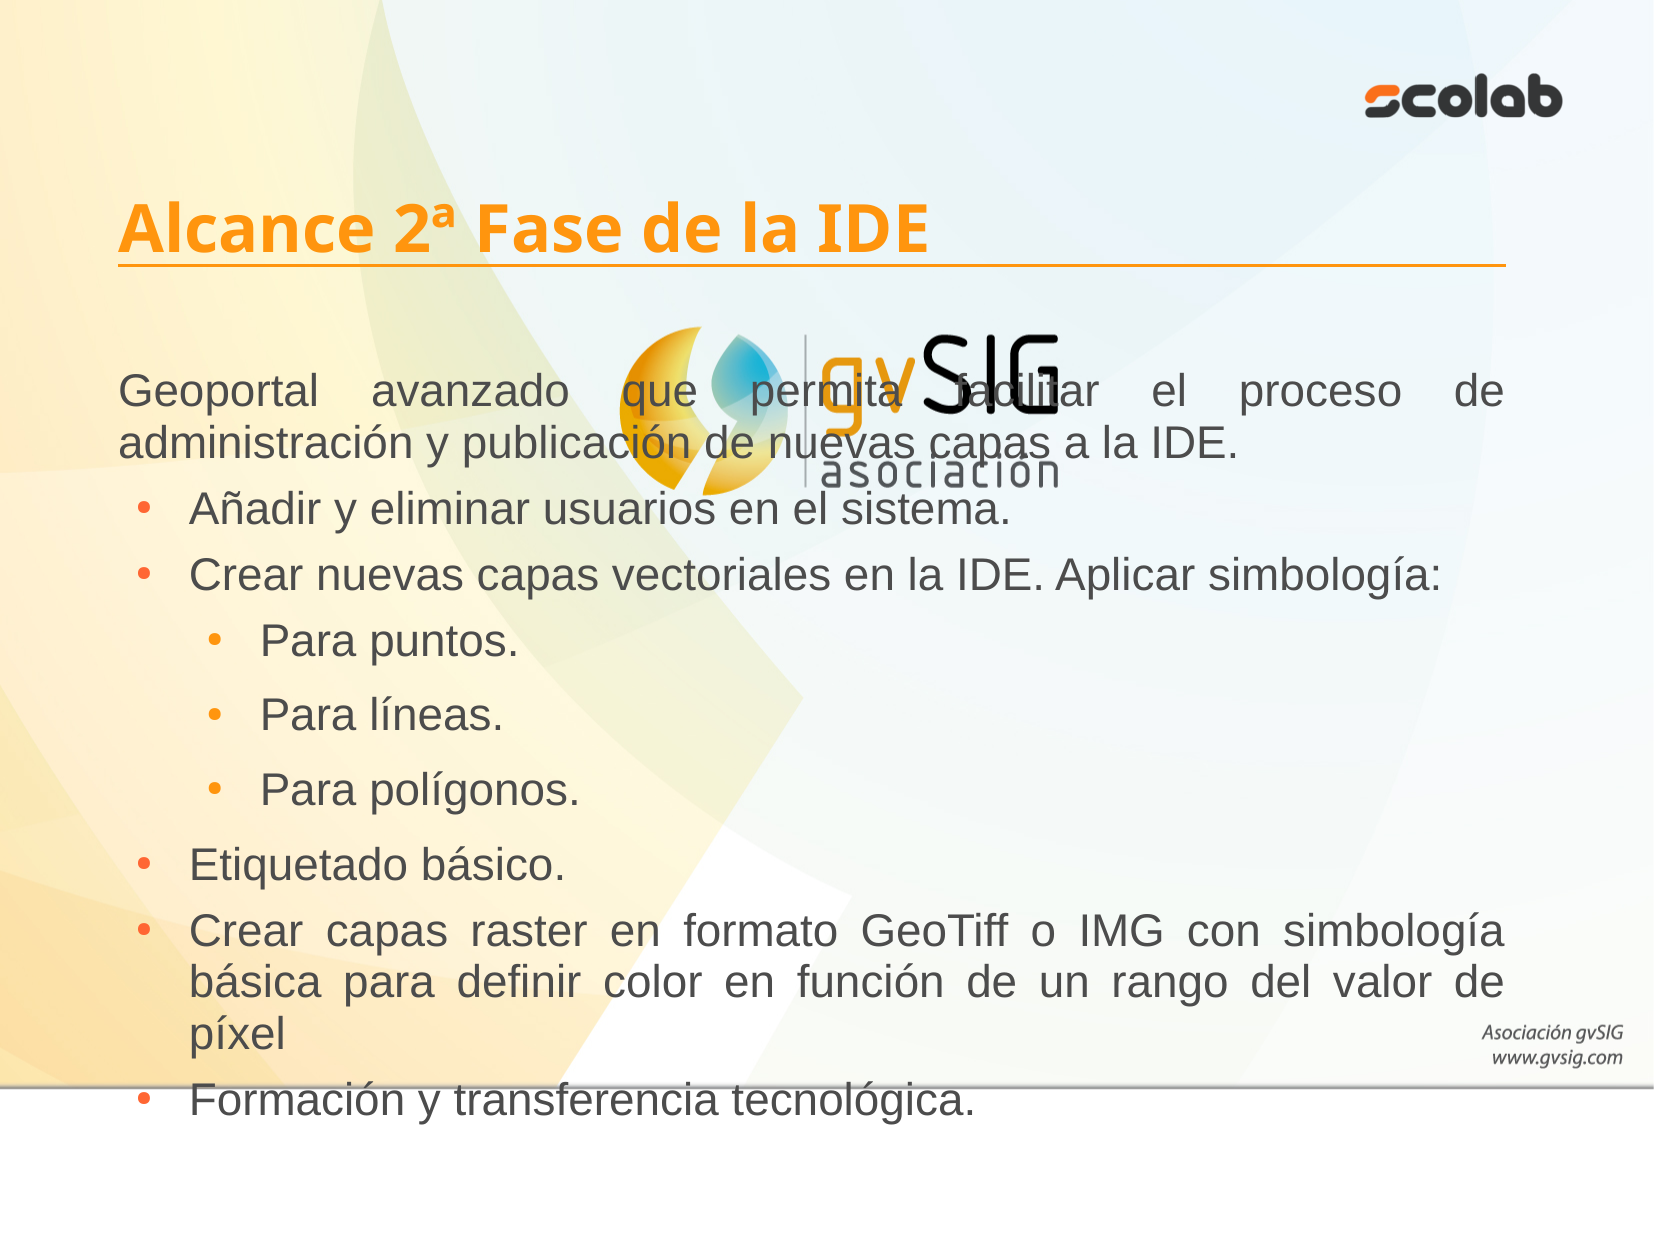

# Alcance 2ª Fase de la IDE
Geoportal avanzado que permita facilitar el proceso de administración y publicación de nuevas capas a la IDE.
Añadir y eliminar usuarios en el sistema.
Crear nuevas capas vectoriales en la IDE. Aplicar simbología:
Para puntos.
Para líneas.
Para polígonos.
Etiquetado básico.
Crear capas raster en formato GeoTiff o IMG con simbología básica para definir color en función de un rango del valor de píxel
Formación y transferencia tecnológica.